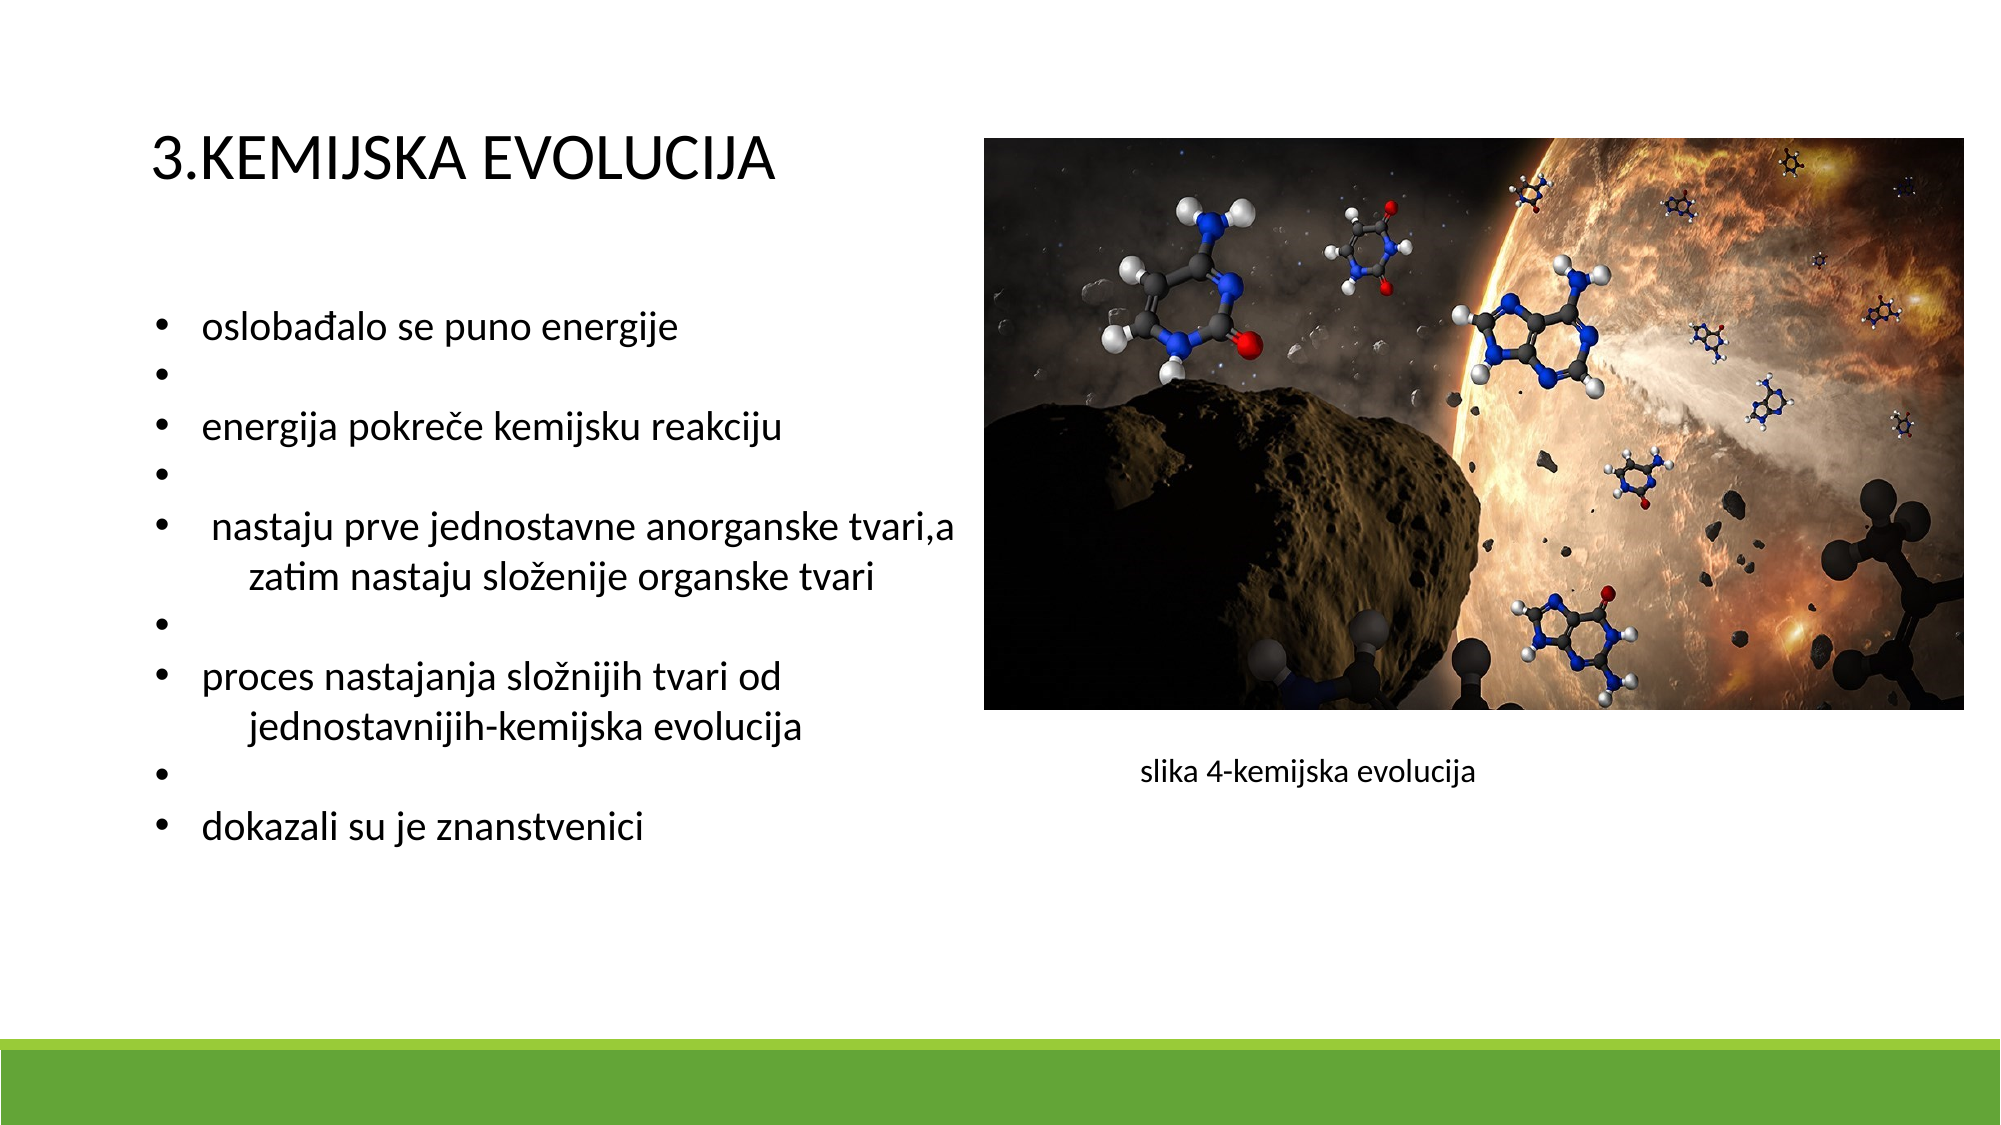

3.KEMIJSKA EVOLUCIJA
oslobađalo se puno energije
energija pokreče kemijsku reakciju
 nastaju prve jednostavne anorganske tvari,a zatim nastaju složenije organske tvari
proces nastajanja složnijih tvari od jednostavnijih-kemijska evolucija
dokazali su je znanstvenici
slika 4-kemijska evolucija